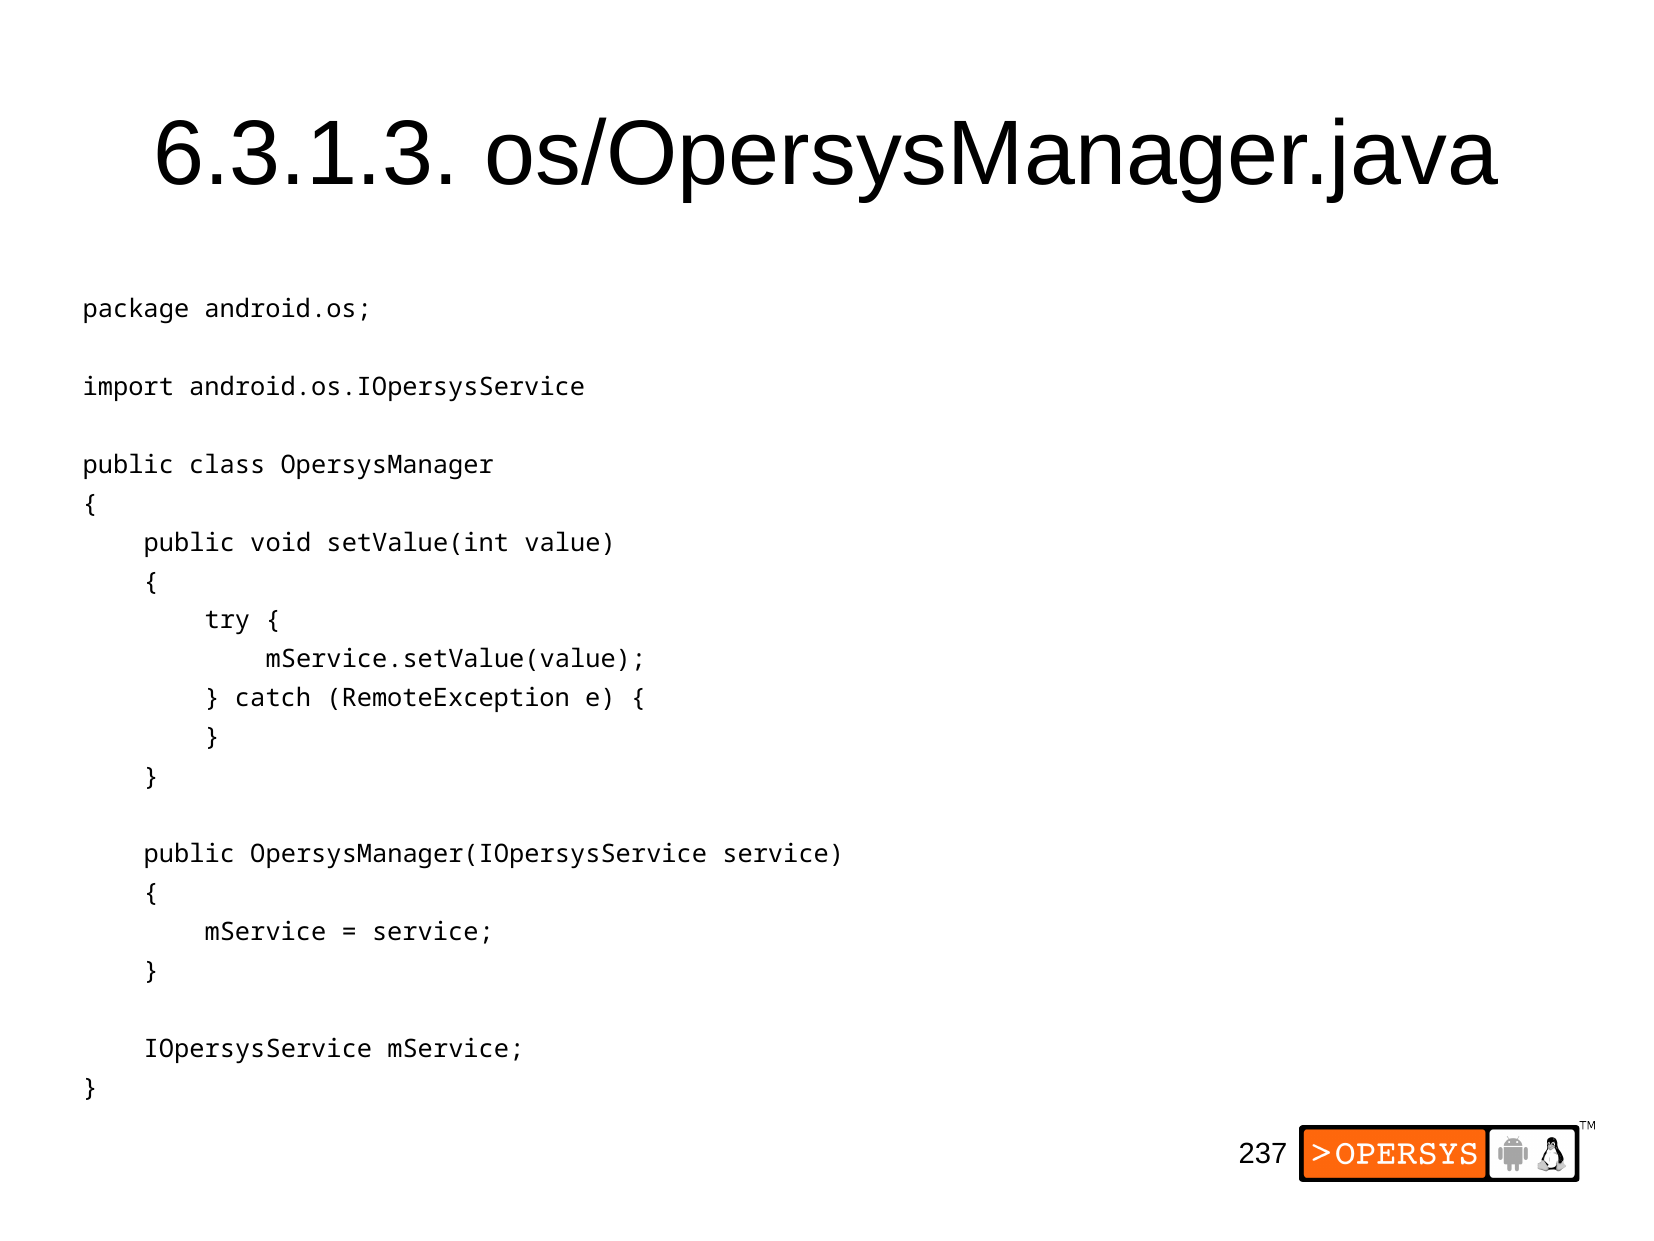

# 6.3.1.3. os/OpersysManager.java
package android.os;
import android.os.IOpersysService
public class OpersysManager
{
 public void setValue(int value)
 {
 try {
 mService.setValue(value);
 } catch (RemoteException e) {
 }
 }
 public OpersysManager(IOpersysService service)
 {
 mService = service;
 }
 IOpersysService mService;
}